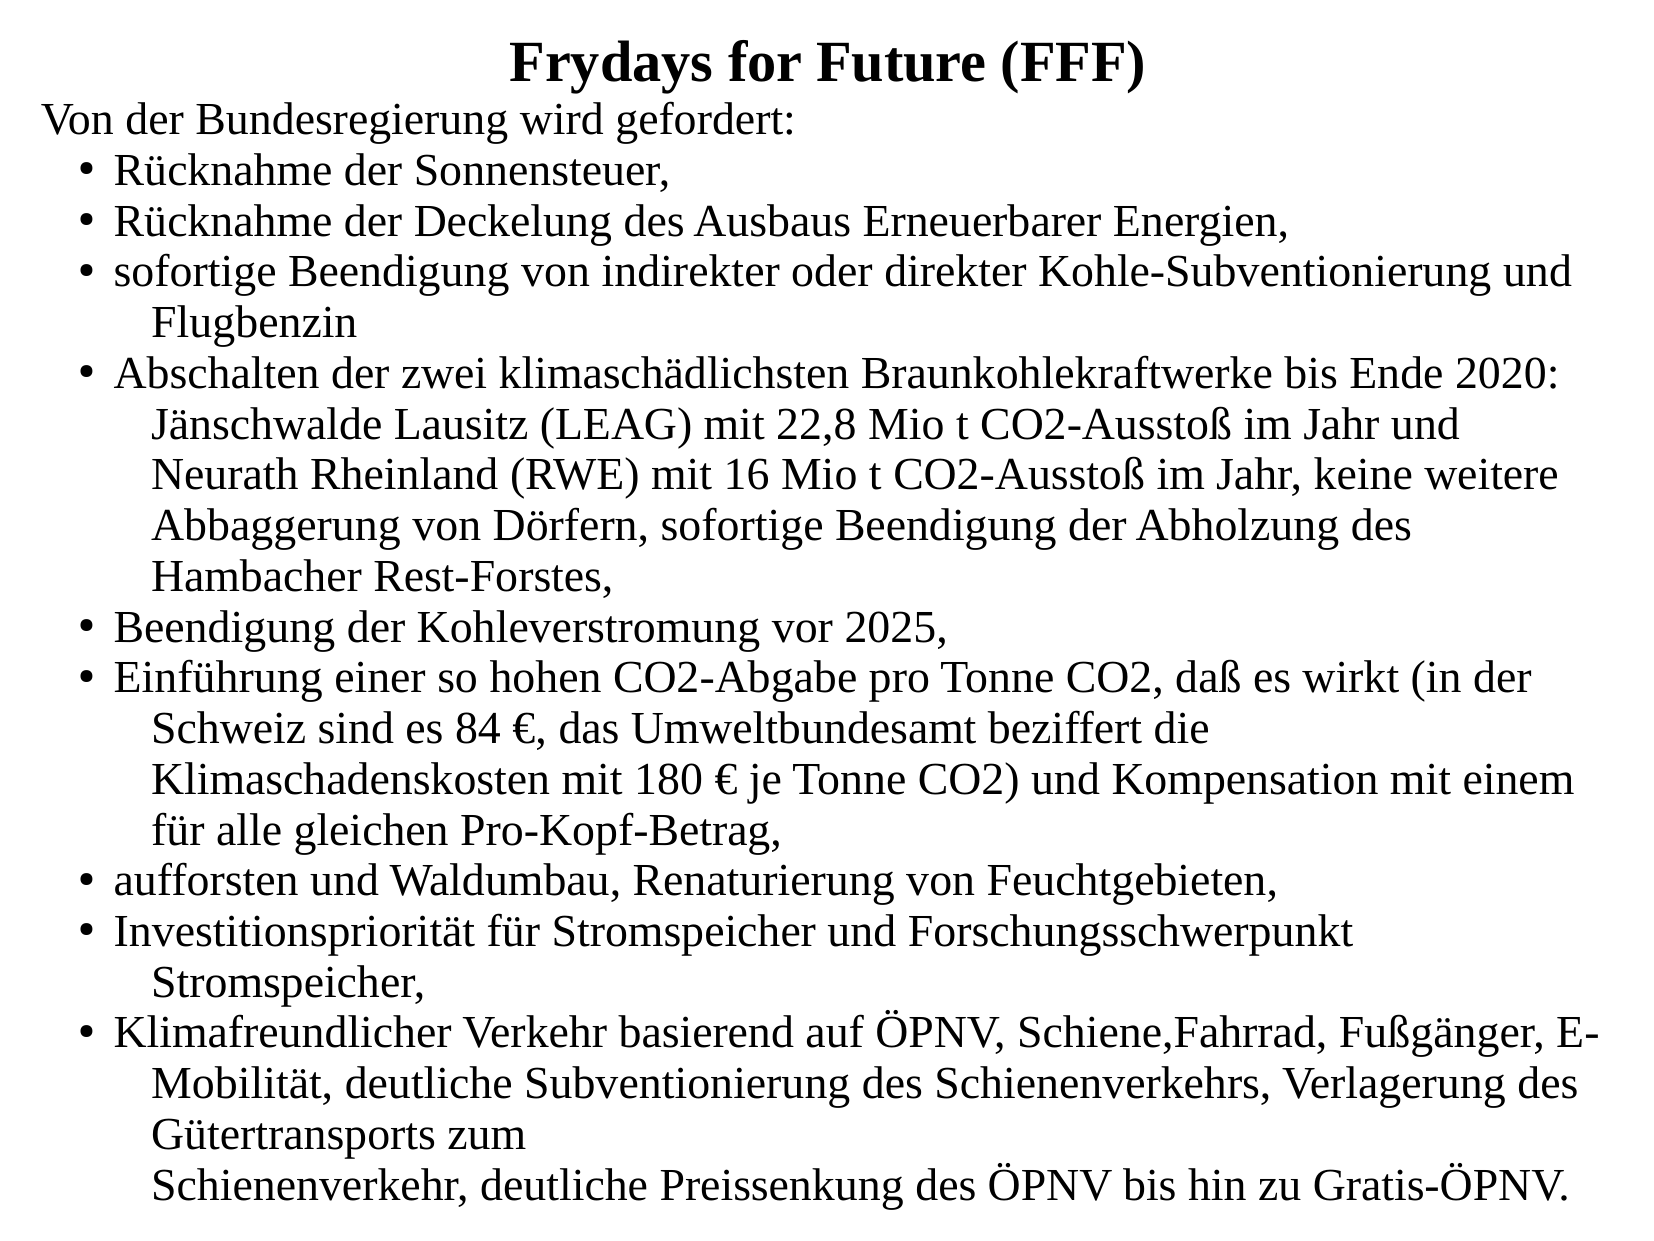

Frydays for Future (FFF)
Von der Bundesregierung wird gefordert:
Rücknahme der Sonnensteuer,
Rücknahme der Deckelung des Ausbaus Erneuerbarer Energien,
sofortige Beendigung von indirekter oder direkter Kohle-Subventionierung und Flugbenzin
Abschalten der zwei klimaschädlichsten Braunkohlekraftwerke bis Ende 2020: Jänschwalde Lausitz (LEAG) mit 22,8 Mio t CO2-Ausstoß im Jahr und Neurath Rheinland (RWE) mit 16 Mio t CO2-Ausstoß im Jahr, keine weitere Abbaggerung von Dörfern, sofortige Beendigung der Abholzung des Hambacher Rest-Forstes,
Beendigung der Kohleverstromung vor 2025,
Einführung einer so hohen CO2-Abgabe pro Tonne CO2, daß es wirkt (in der Schweiz sind es 84 €, das Umweltbundesamt beziffert die Klimaschadenskosten mit 180 € je Tonne CO2) und Kompensation mit einem für alle gleichen Pro-Kopf-Betrag,
aufforsten und Waldumbau, Renaturierung von Feuchtgebieten,
Investitionspriorität für Stromspeicher und Forschungsschwerpunkt Stromspeicher,
Klimafreundlicher Verkehr basierend auf ÖPNV, Schiene,Fahrrad, Fußgänger, E-Mobilität, deutliche Subventionierung des Schienenverkehrs, Verlagerung des Gütertransports zum
Schienenverkehr, deutliche Preissenkung des ÖPNV bis hin zu Gratis-ÖPNV.